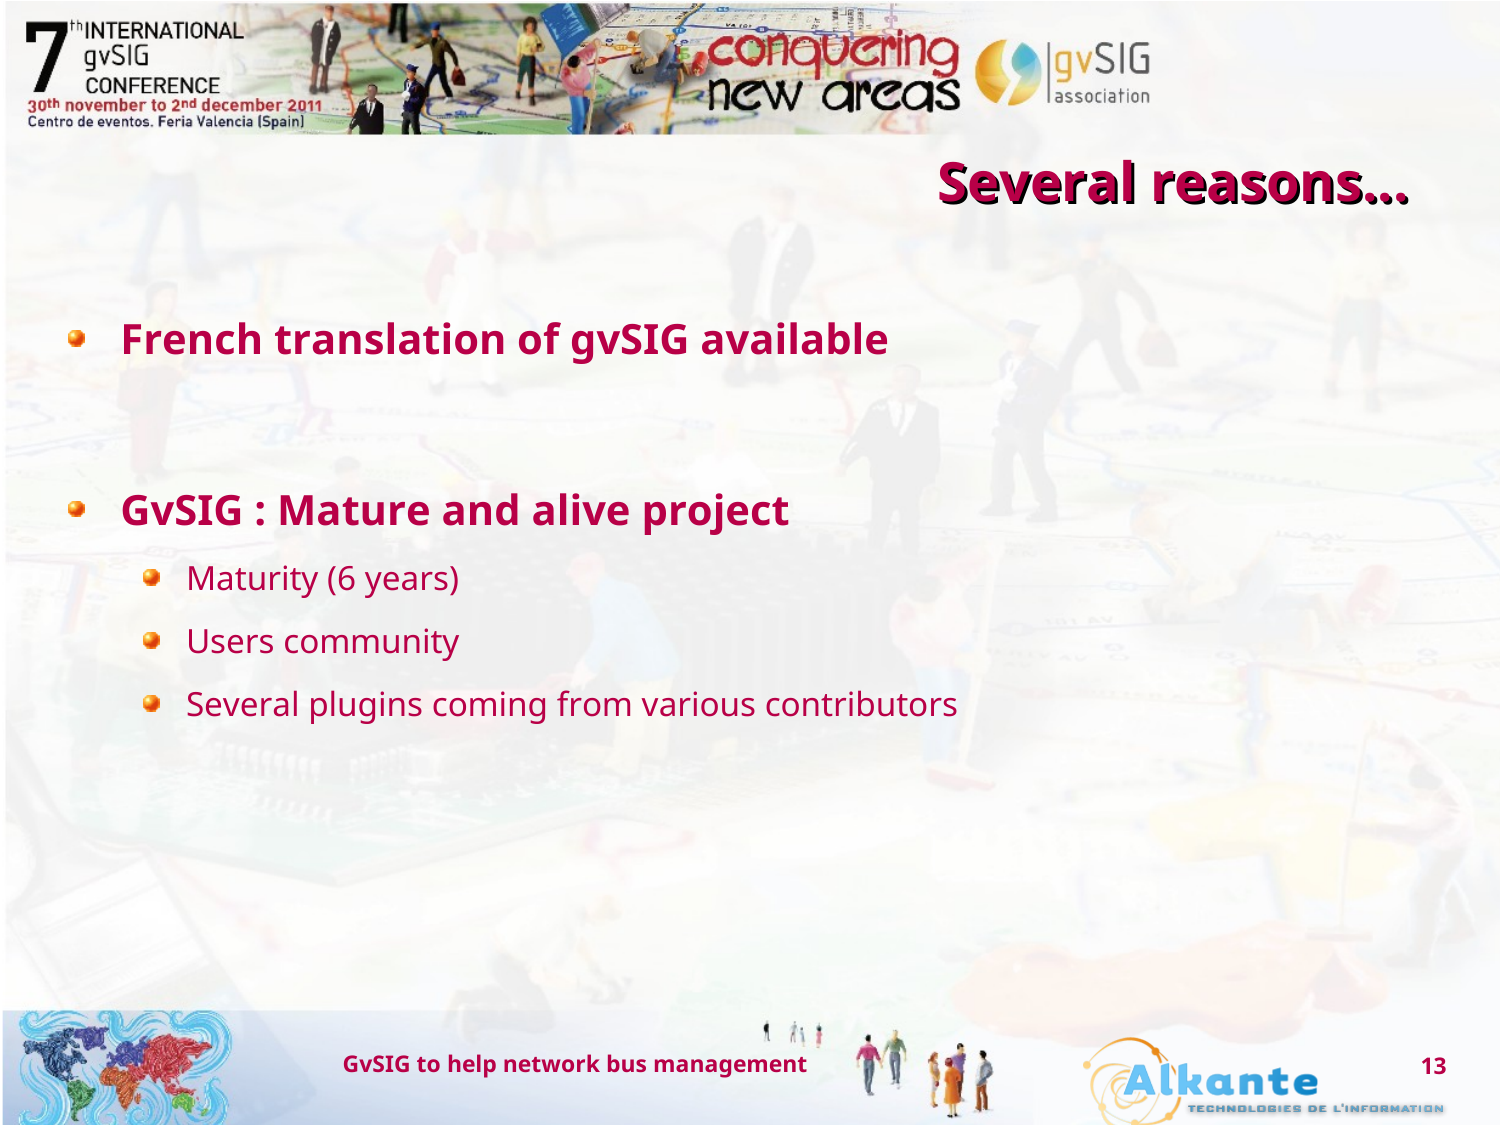

# Several reasons...
French translation of gvSIG available
GvSIG : Mature and alive project
Maturity (6 years)
Users community
Several plugins coming from various contributors
GvSIG to help network bus management
13